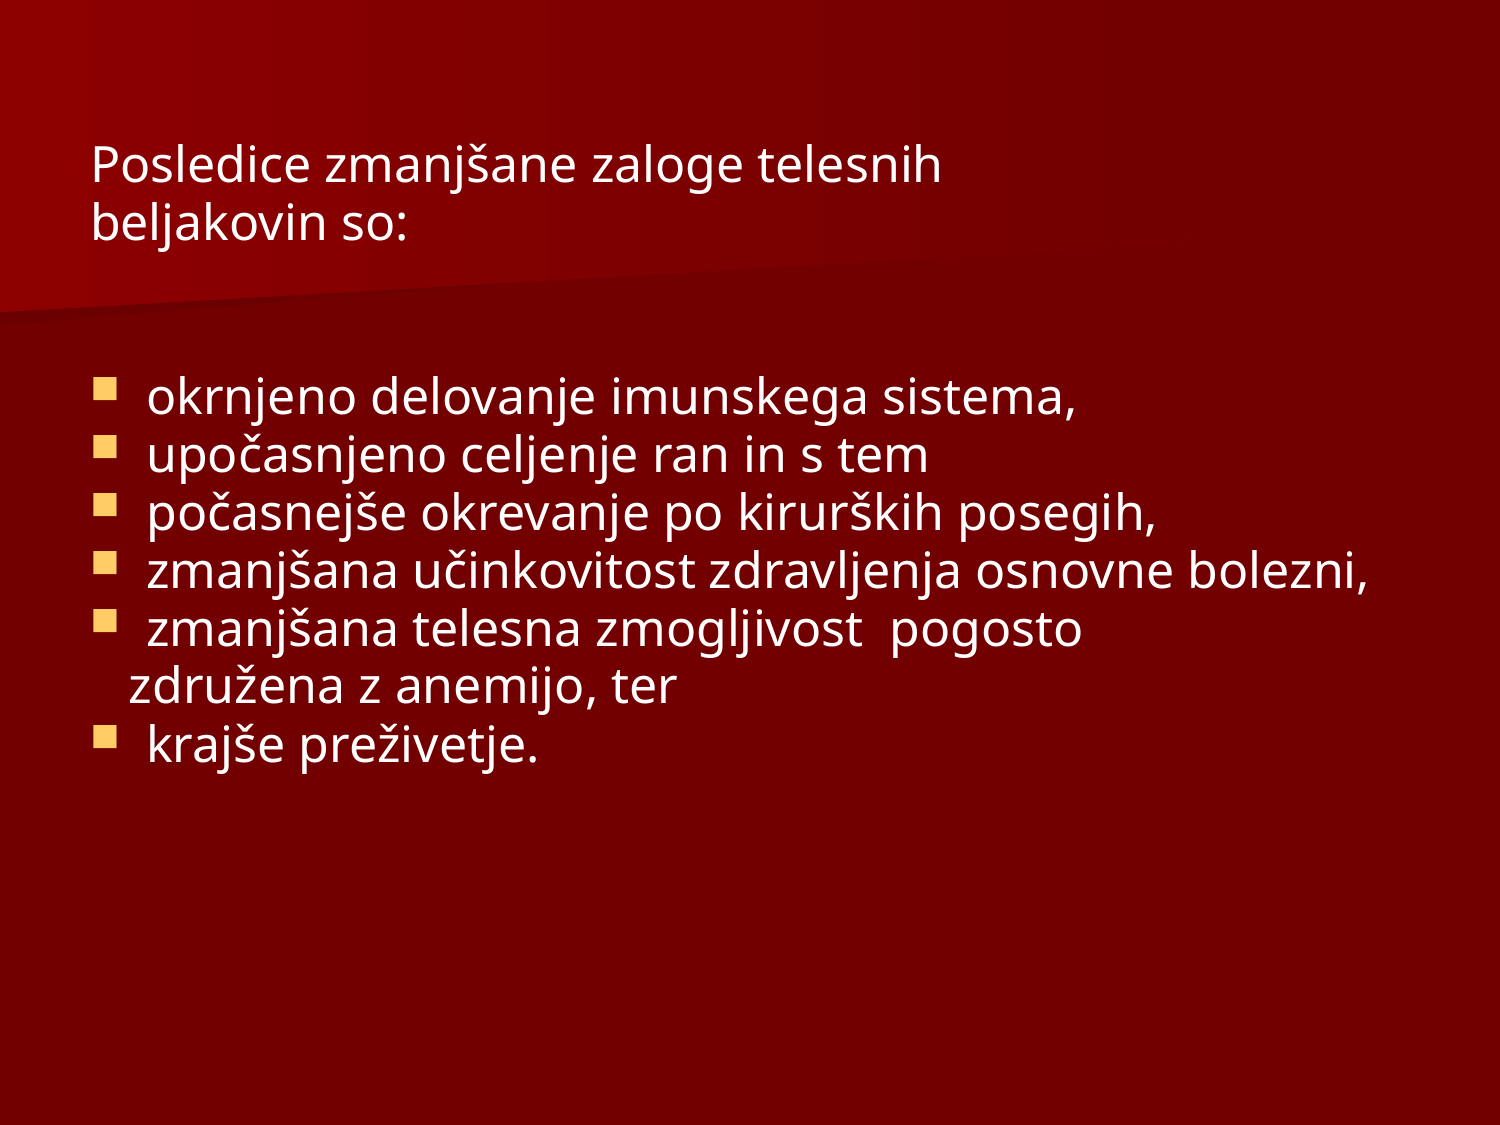

#
Posledice zmanjšane zaloge telesnih
beljakovin so:
okrnjeno delovanje imunskega sistema,
upočasnjeno celjenje ran in s tem
počasnejše okrevanje po kirurških posegih,
zmanjšana učinkovitost zdravljenja osnovne bolezni,
zmanjšana telesna zmogljivost pogosto
 združena z anemijo, ter
krajše preživetje.